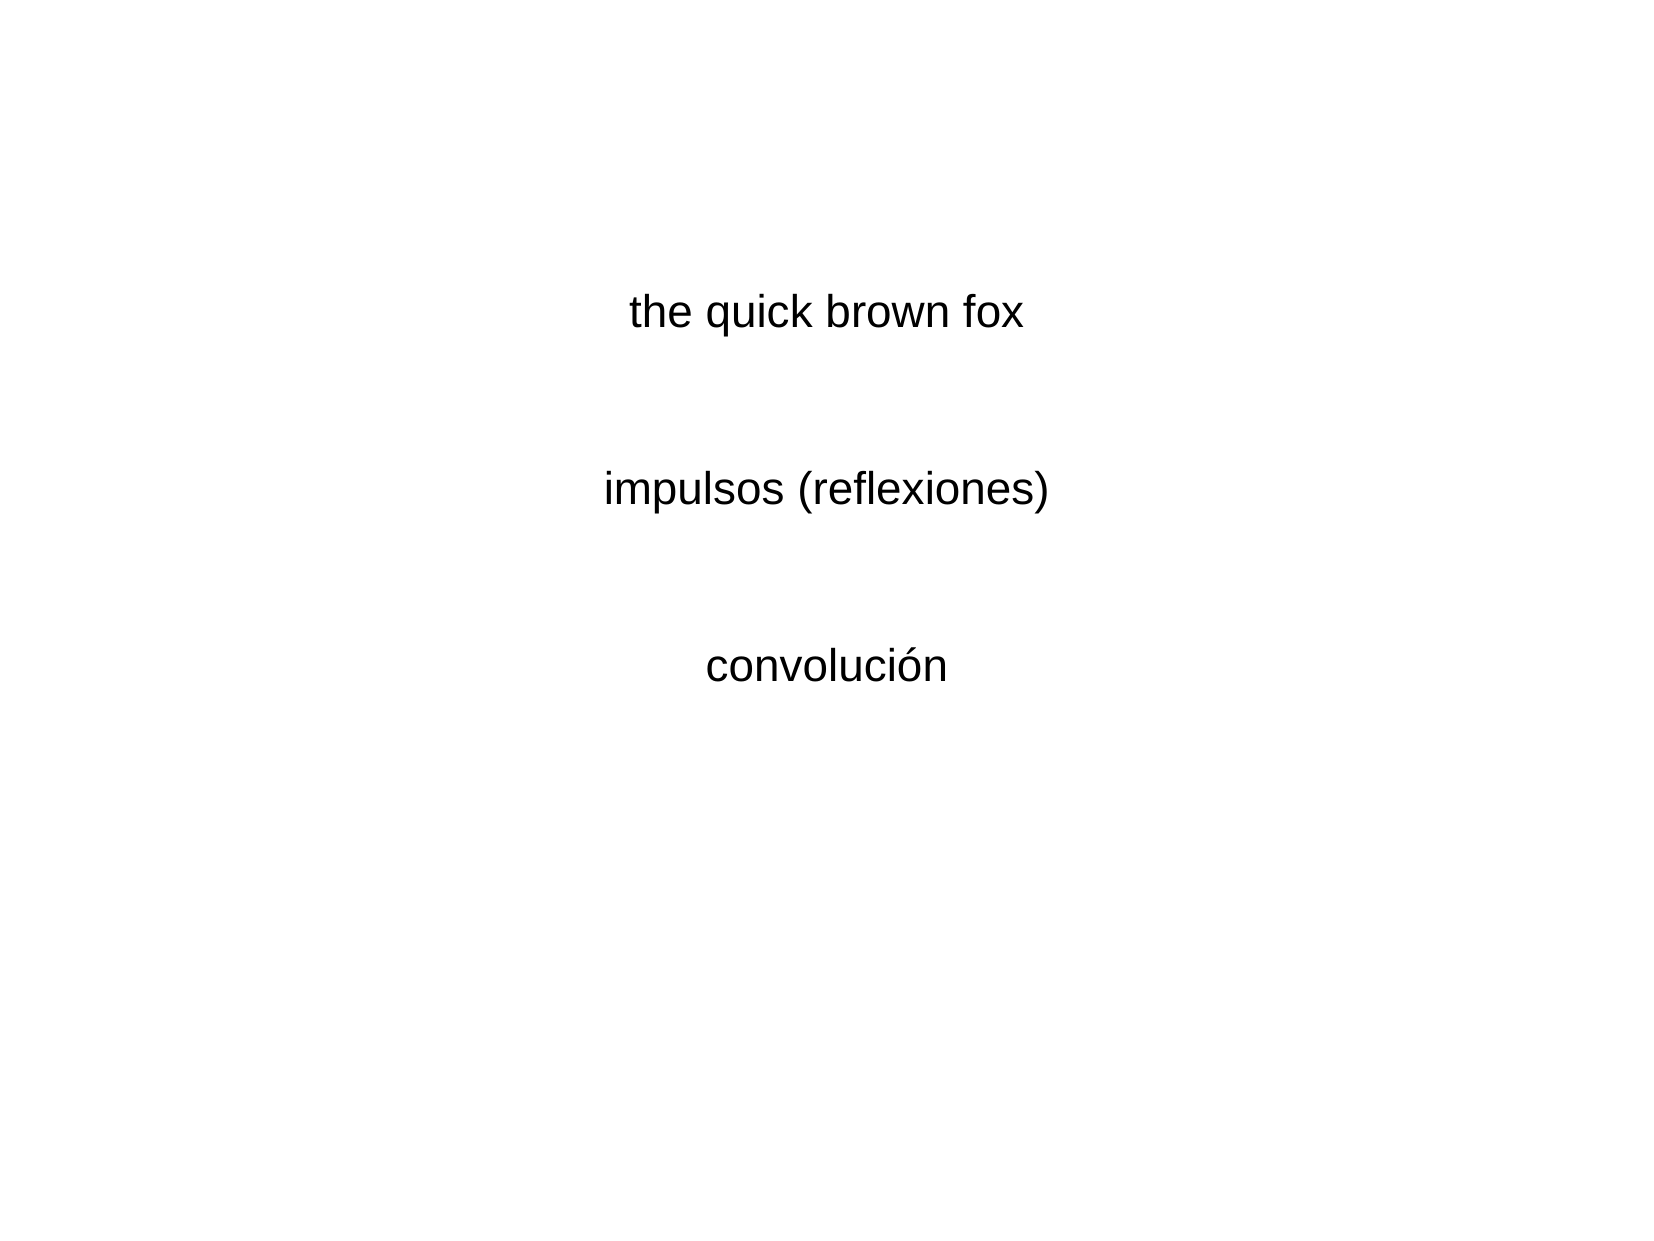

# the quick brown fox
impulsos (reflexiones)
convolución